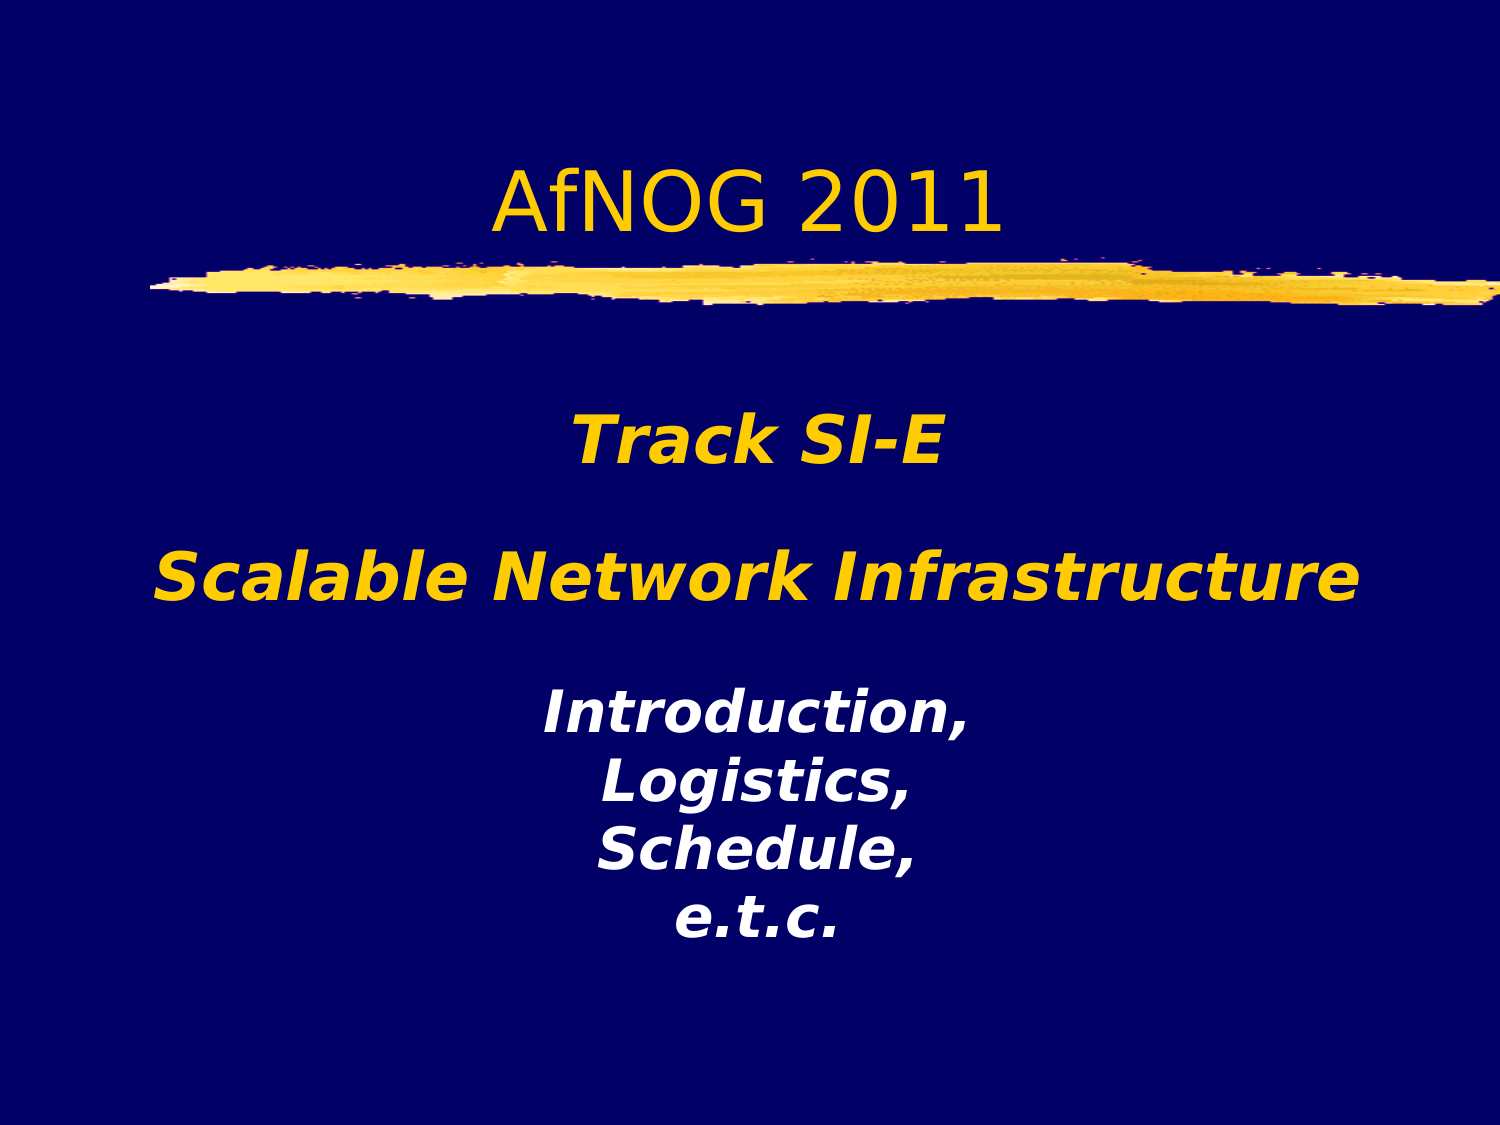

# AfNOG 2011
Track SI-E
Scalable Network Infrastructure
Introduction,
Logistics,
Schedule,
e.t.c.